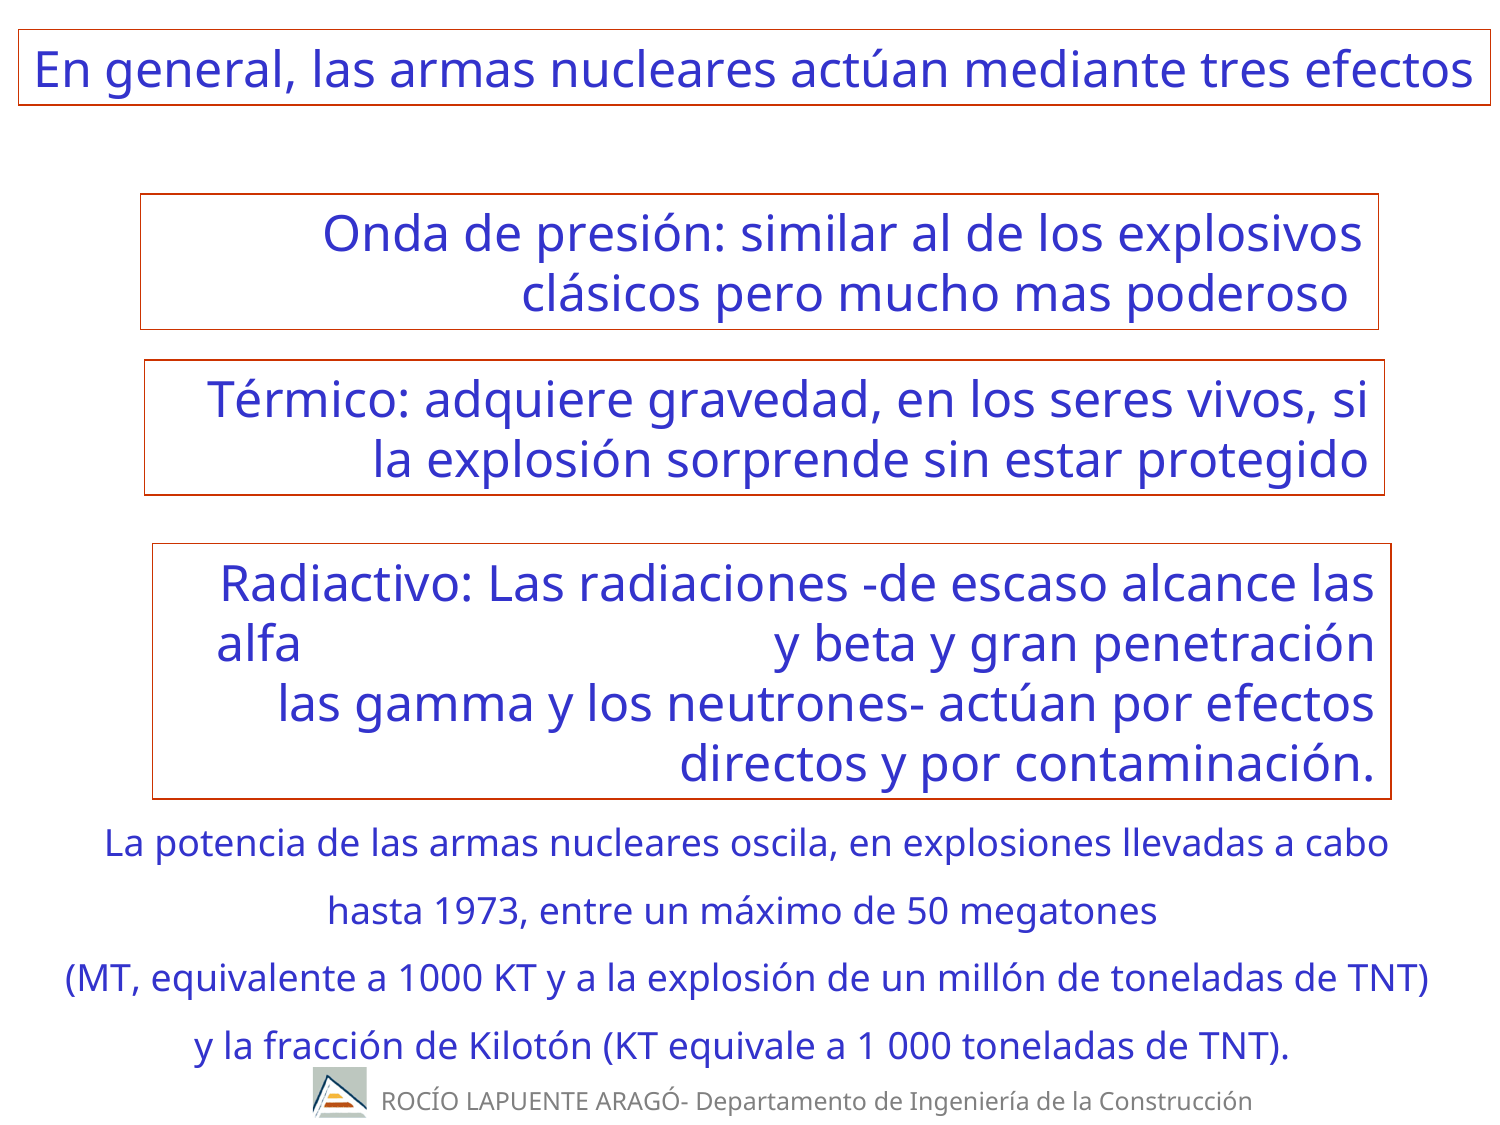

En general, las armas nucleares actúan mediante tres efectos
Onda de presión: similar al de los explosivos clásicos pero mucho mas poderoso
Térmico: adquiere gravedad, en los seres vivos, si la explosión sorprende sin estar protegido
Radiactivo: Las radiaciones -de escaso alcance las alfa bbbbbbbbby beta y gran penetración las gamma y los neutrones- actúan por efectos directos y por contaminación.
La potencia de las armas nucleares oscila, en explosiones llevadas a cabo hasta 1973, entre un máximo de 50 megatones
(MT, equivalente a 1000 KT y a la explosión de un millón de toneladas de TNT) y la fracción de Kilotón (KT equivale a 1 000 toneladas de TNT).